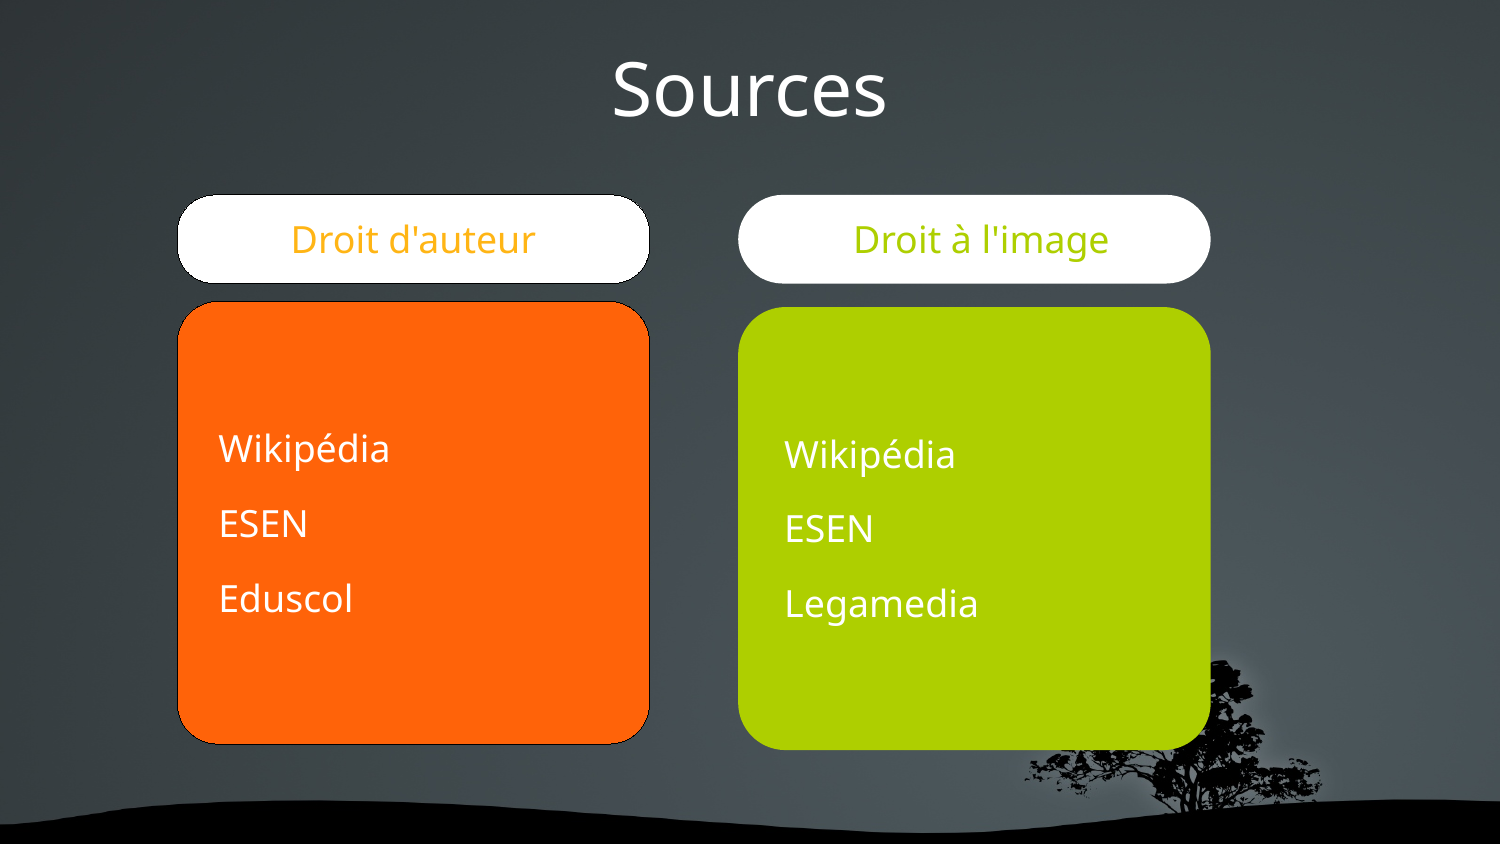

Sources
Droit d'auteur
Droit à l'image
Wikipédia
ESEN
Eduscol
Wikipédia
ESEN
Legamedia